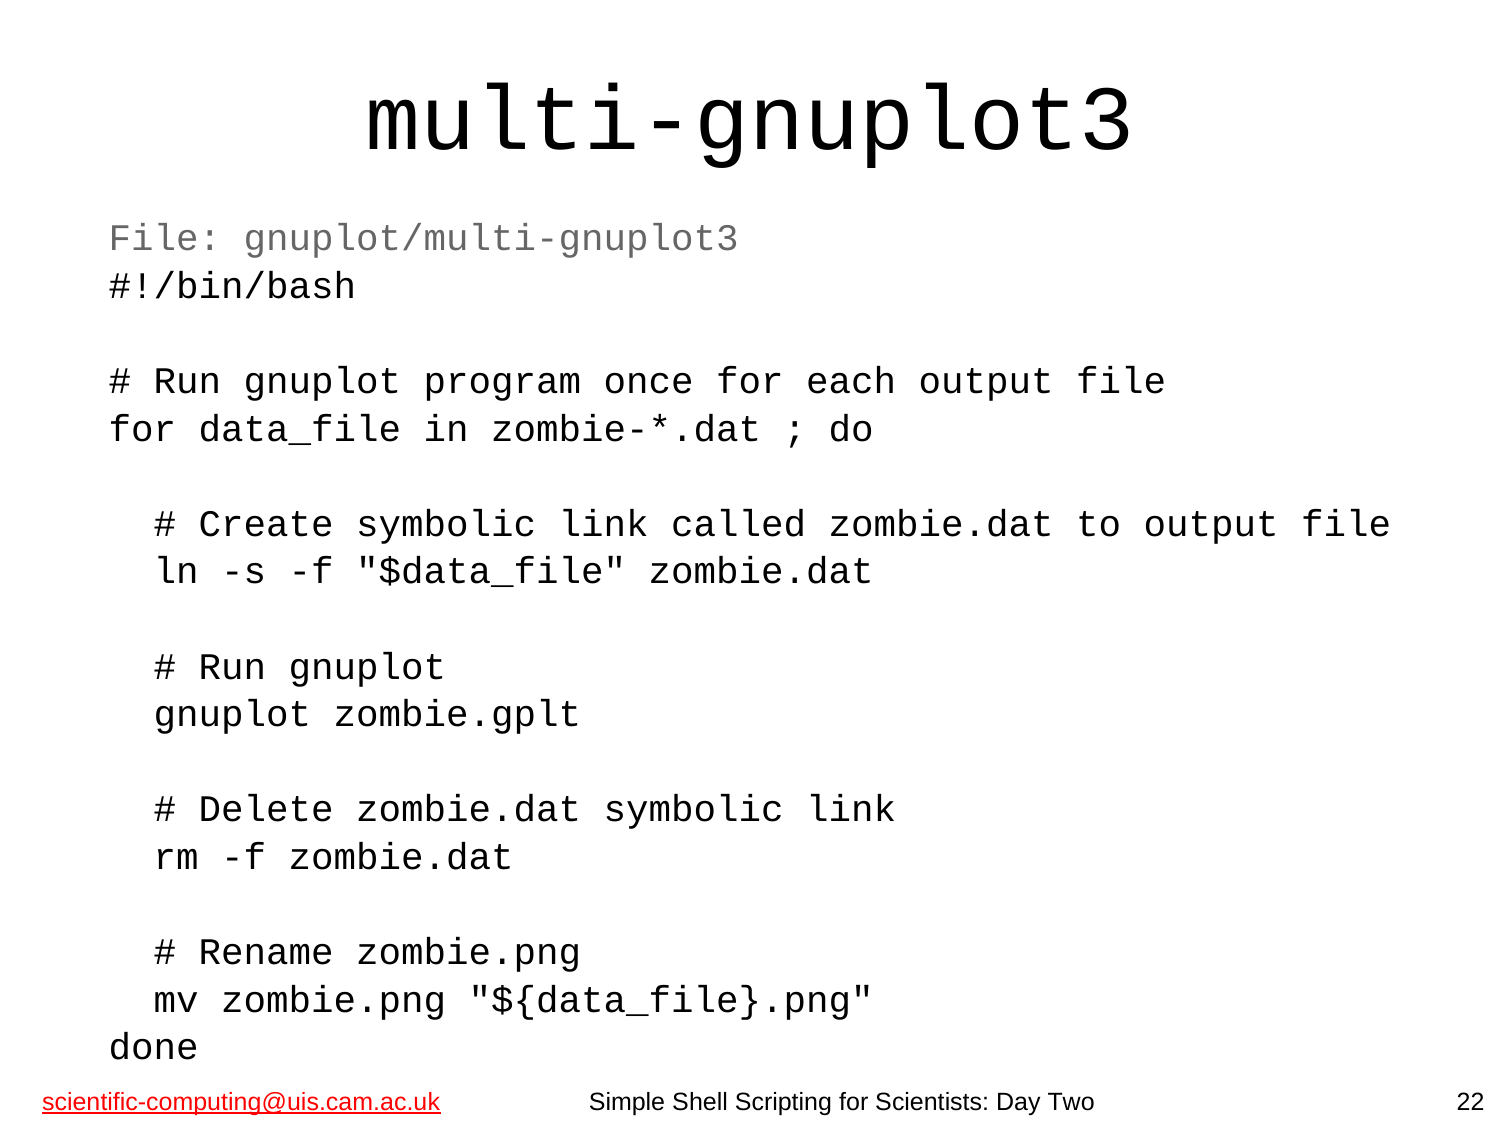

# multi-gnuplot3
File: gnuplot/multi-gnuplot3
#!/bin/bash
# Run gnuplot program once for each output file
for data_file in zombie-*.dat ; do
 # Create symbolic link called zombie.dat to output file
 ln -s -f "$data_file" zombie.dat
 # Run gnuplot
 gnuplot zombie.gplt
 # Delete zombie.dat symbolic link
 rm -f zombie.dat
 # Rename zombie.png
 mv zombie.png "${data_file}.png"
done
escience-support@ucs.cam.ac.uk	Simple Shell Scripting for Scientists: Day Two
22